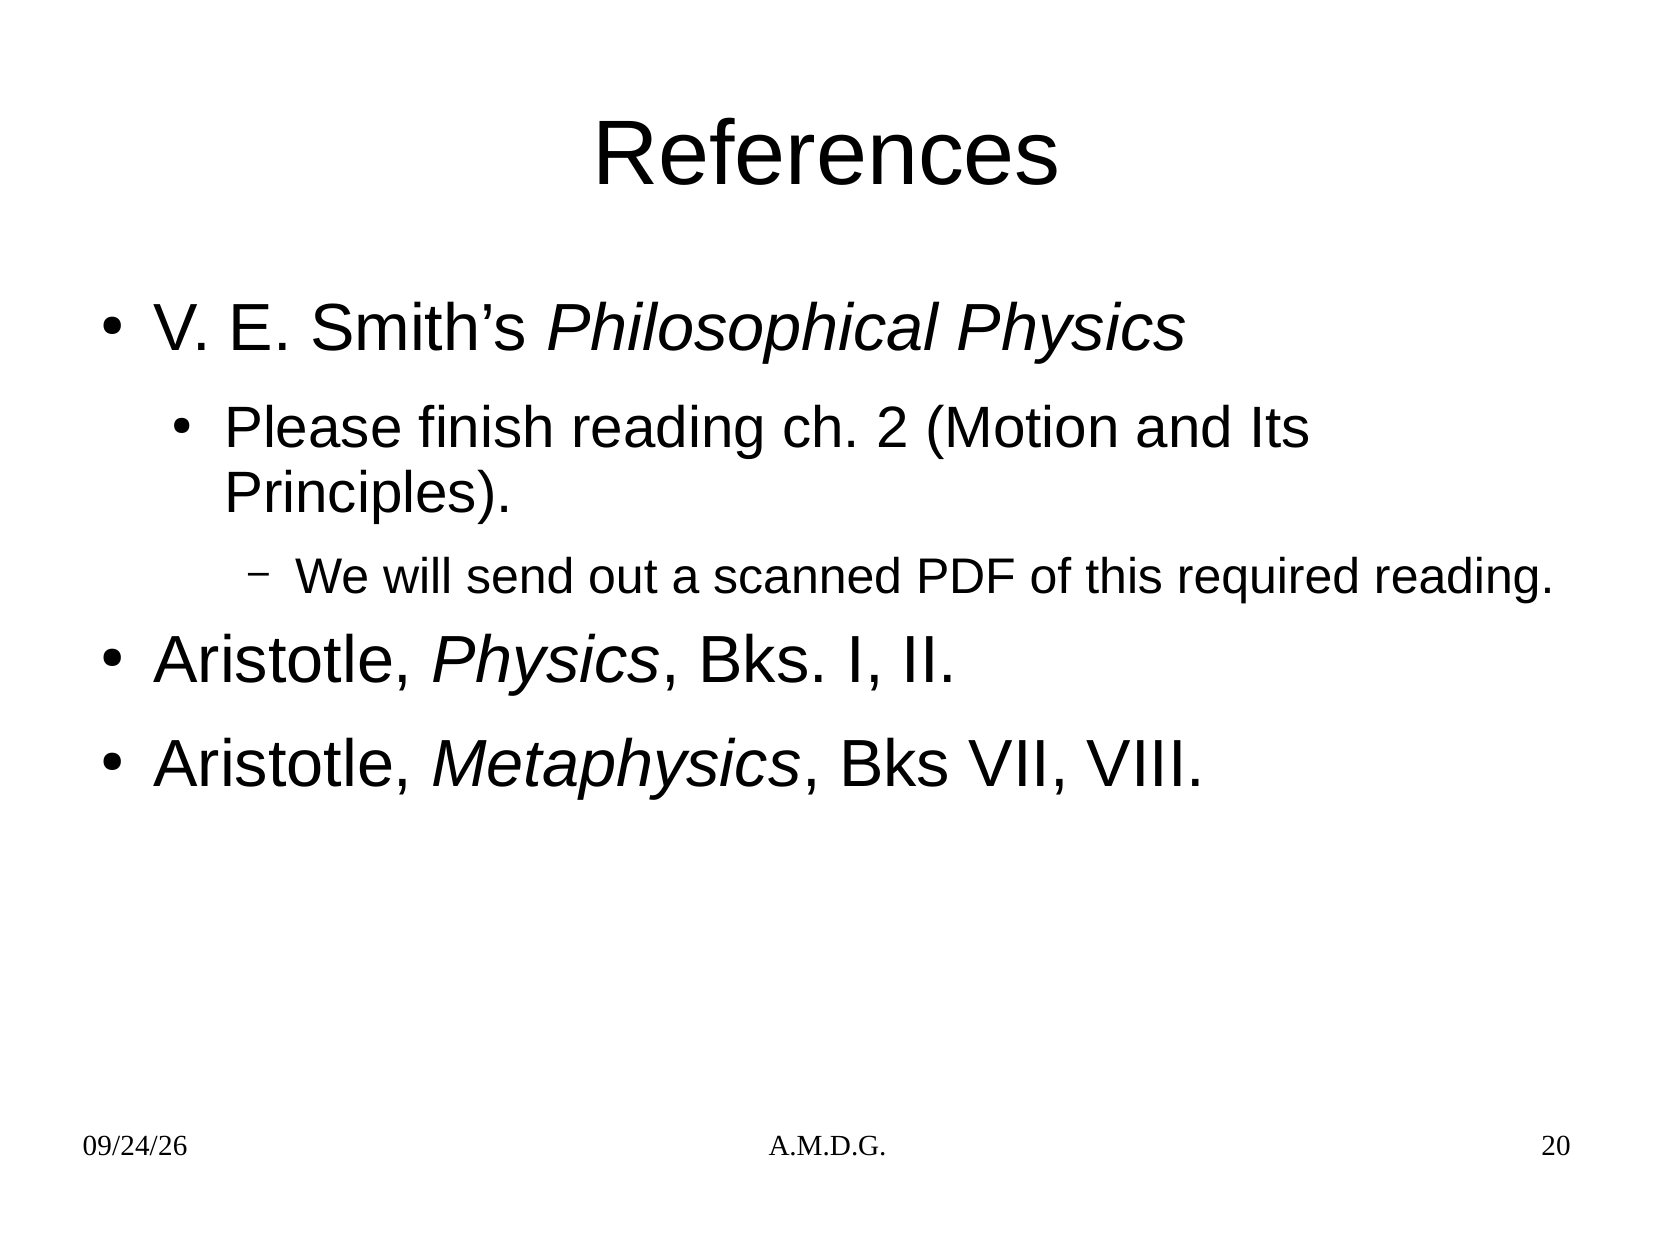

# References
V. E. Smith’s Philosophical Physics
Please finish reading ch. 2 (Motion and Its Principles).
We will send out a scanned PDF of this required reading.
Aristotle, Physics, Bks. I, II.
Aristotle, Metaphysics, Bks VII, VIII.
`
A.M.D.G.
20